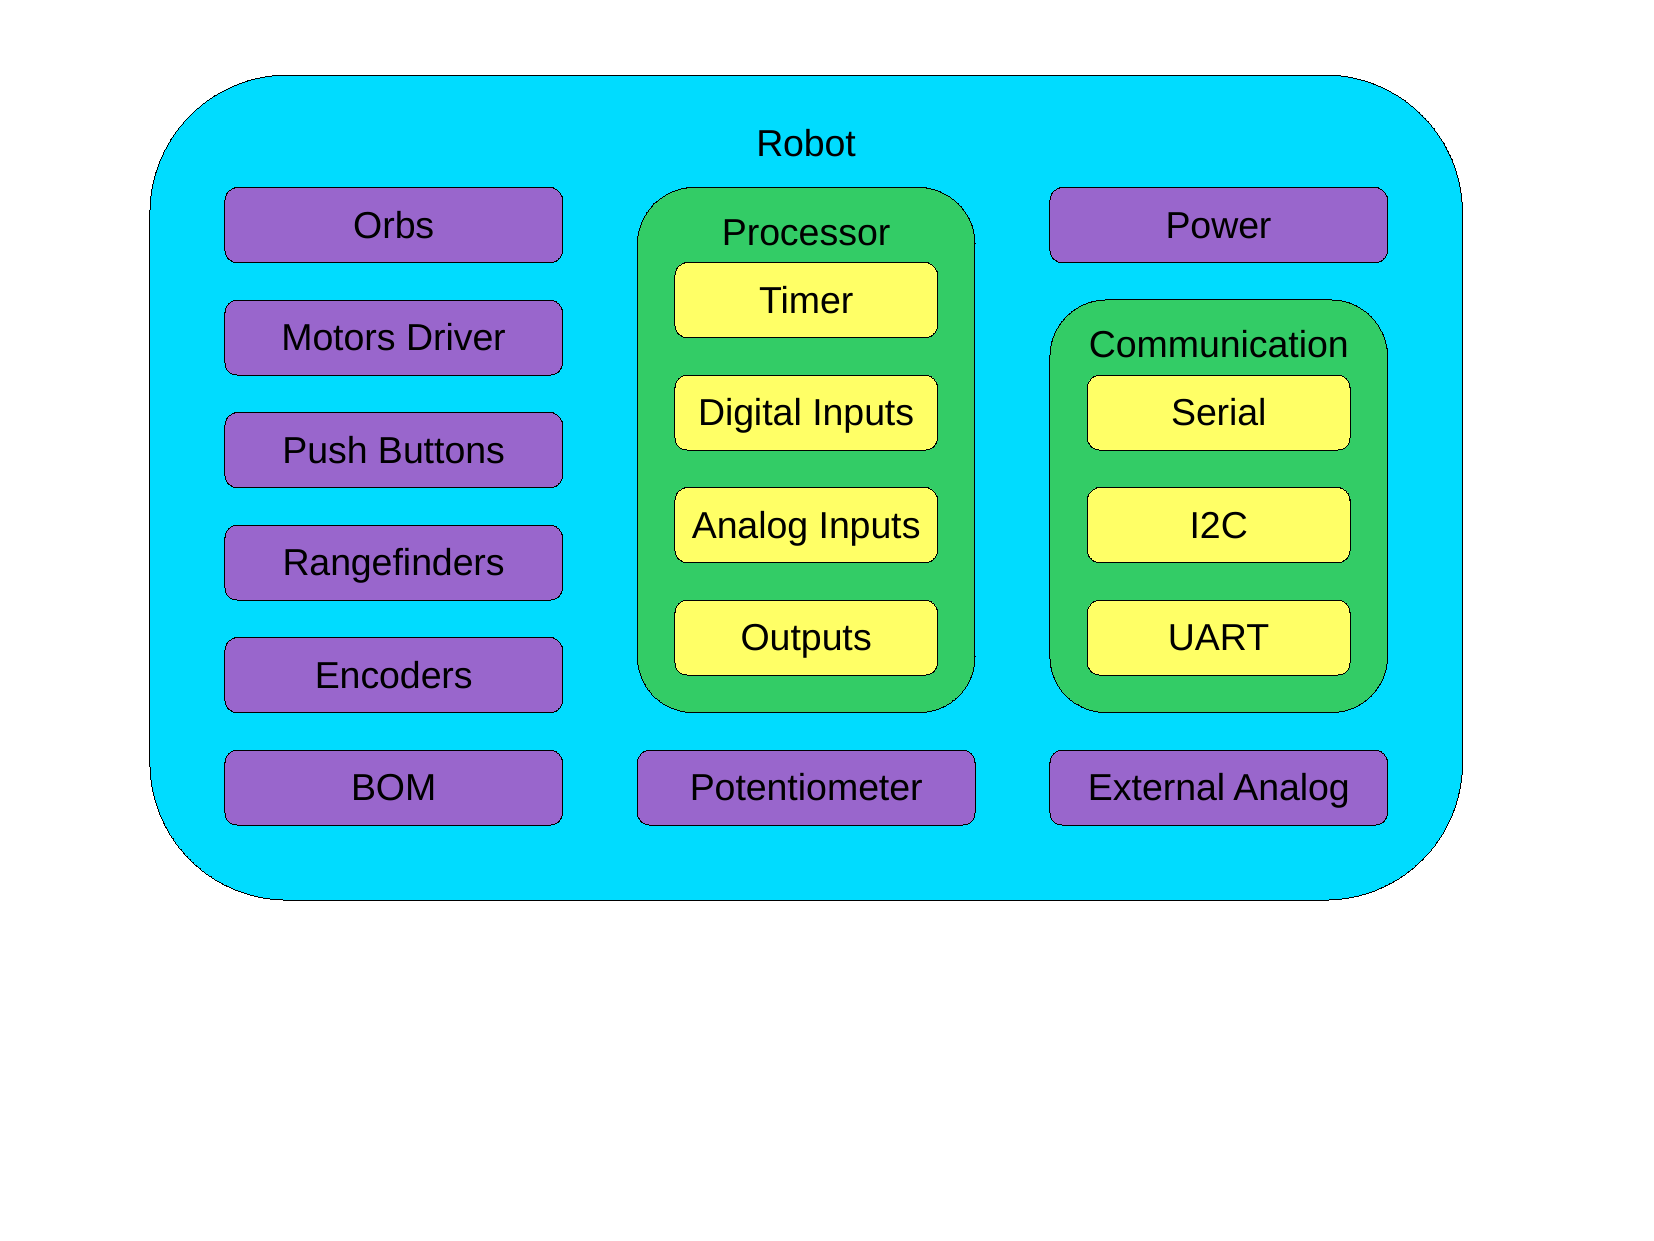

Robot
Orbs
Processor
Power
Timer
Motors Driver
Communication
Digital Inputs
Serial
Push Buttons
Analog Inputs
I2C
Rangefinders
Outputs
UART
Encoders
BOM
Potentiometer
External Analog